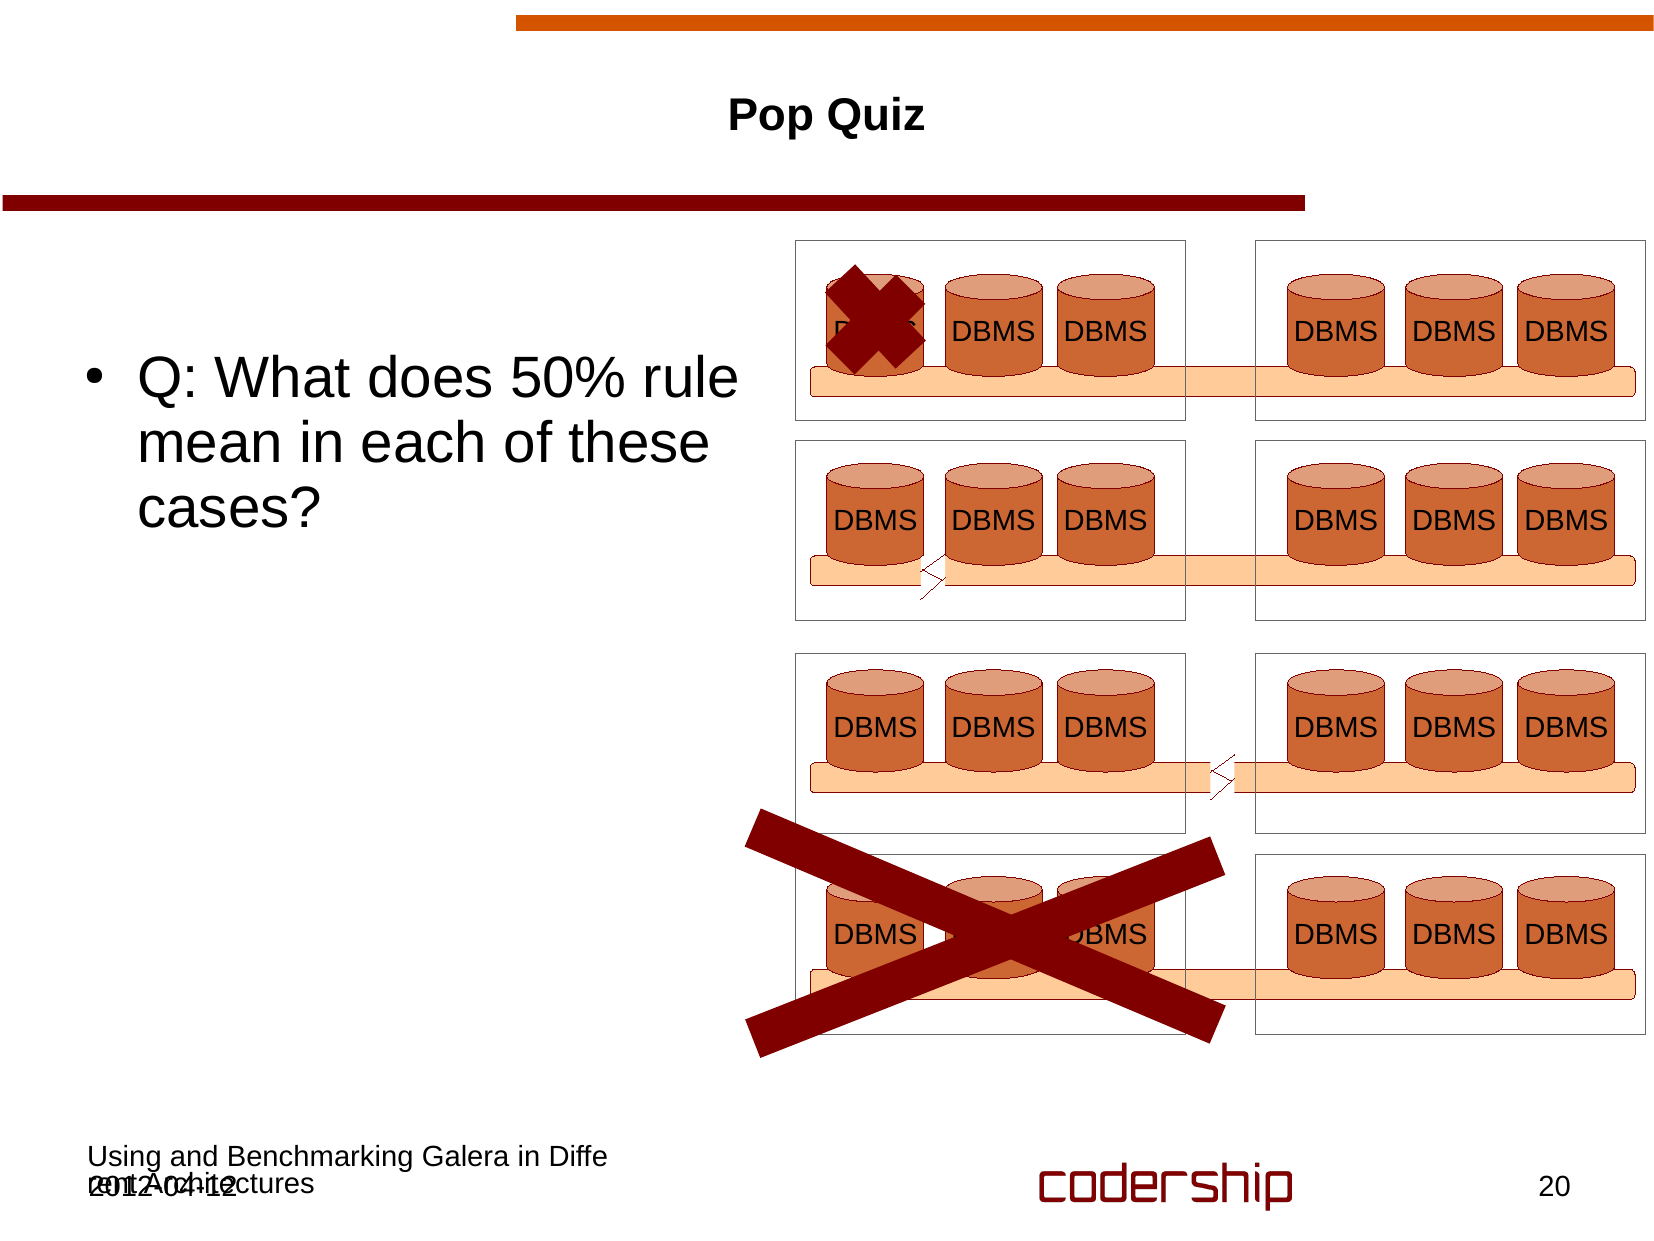

# Pop Quiz
DBMS
DBMS
DBMS
DBMS
DBMS
DBMS
Q: What does 50% rule mean in each of these cases?
DBMS
DBMS
DBMS
DBMS
DBMS
DBMS
DBMS
DBMS
DBMS
DBMS
DBMS
DBMS
DBMS
DBMS
DBMS
DBMS
DBMS
DBMS
Using and Benchmarking Galera in Different Architectures
2012-04-12
20